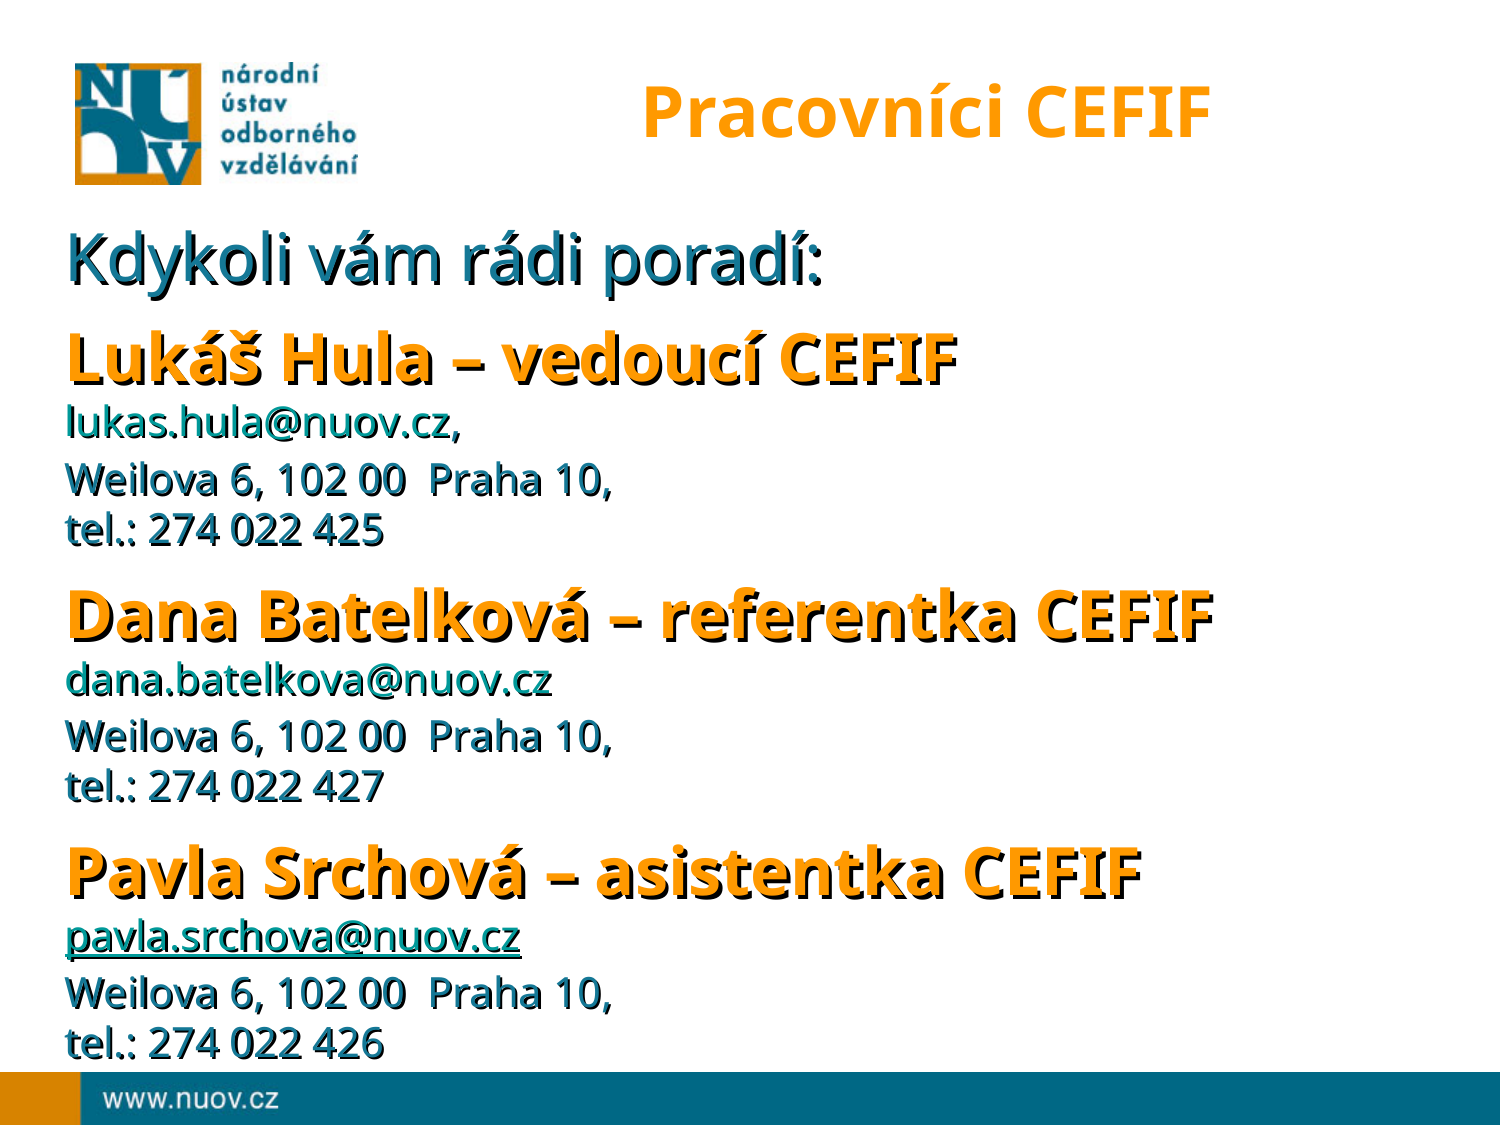

# Pracovníci CEFIF
Kdykoli vám rádi poradí:
Lukáš Hula – vedoucí CEFIF
lukas.hula@nuov.cz,
Weilova 6, 102 00 Praha 10,
tel.: 274 022 425
Dana Batelková – referentka CEFIF
dana.batelkova@nuov.cz
Weilova 6, 102 00 Praha 10,
tel.: 274 022 427
Pavla Srchová – asistentka CEFIF
pavla.srchova@nuov.cz
Weilova 6, 102 00 Praha 10,
tel.: 274 022 426